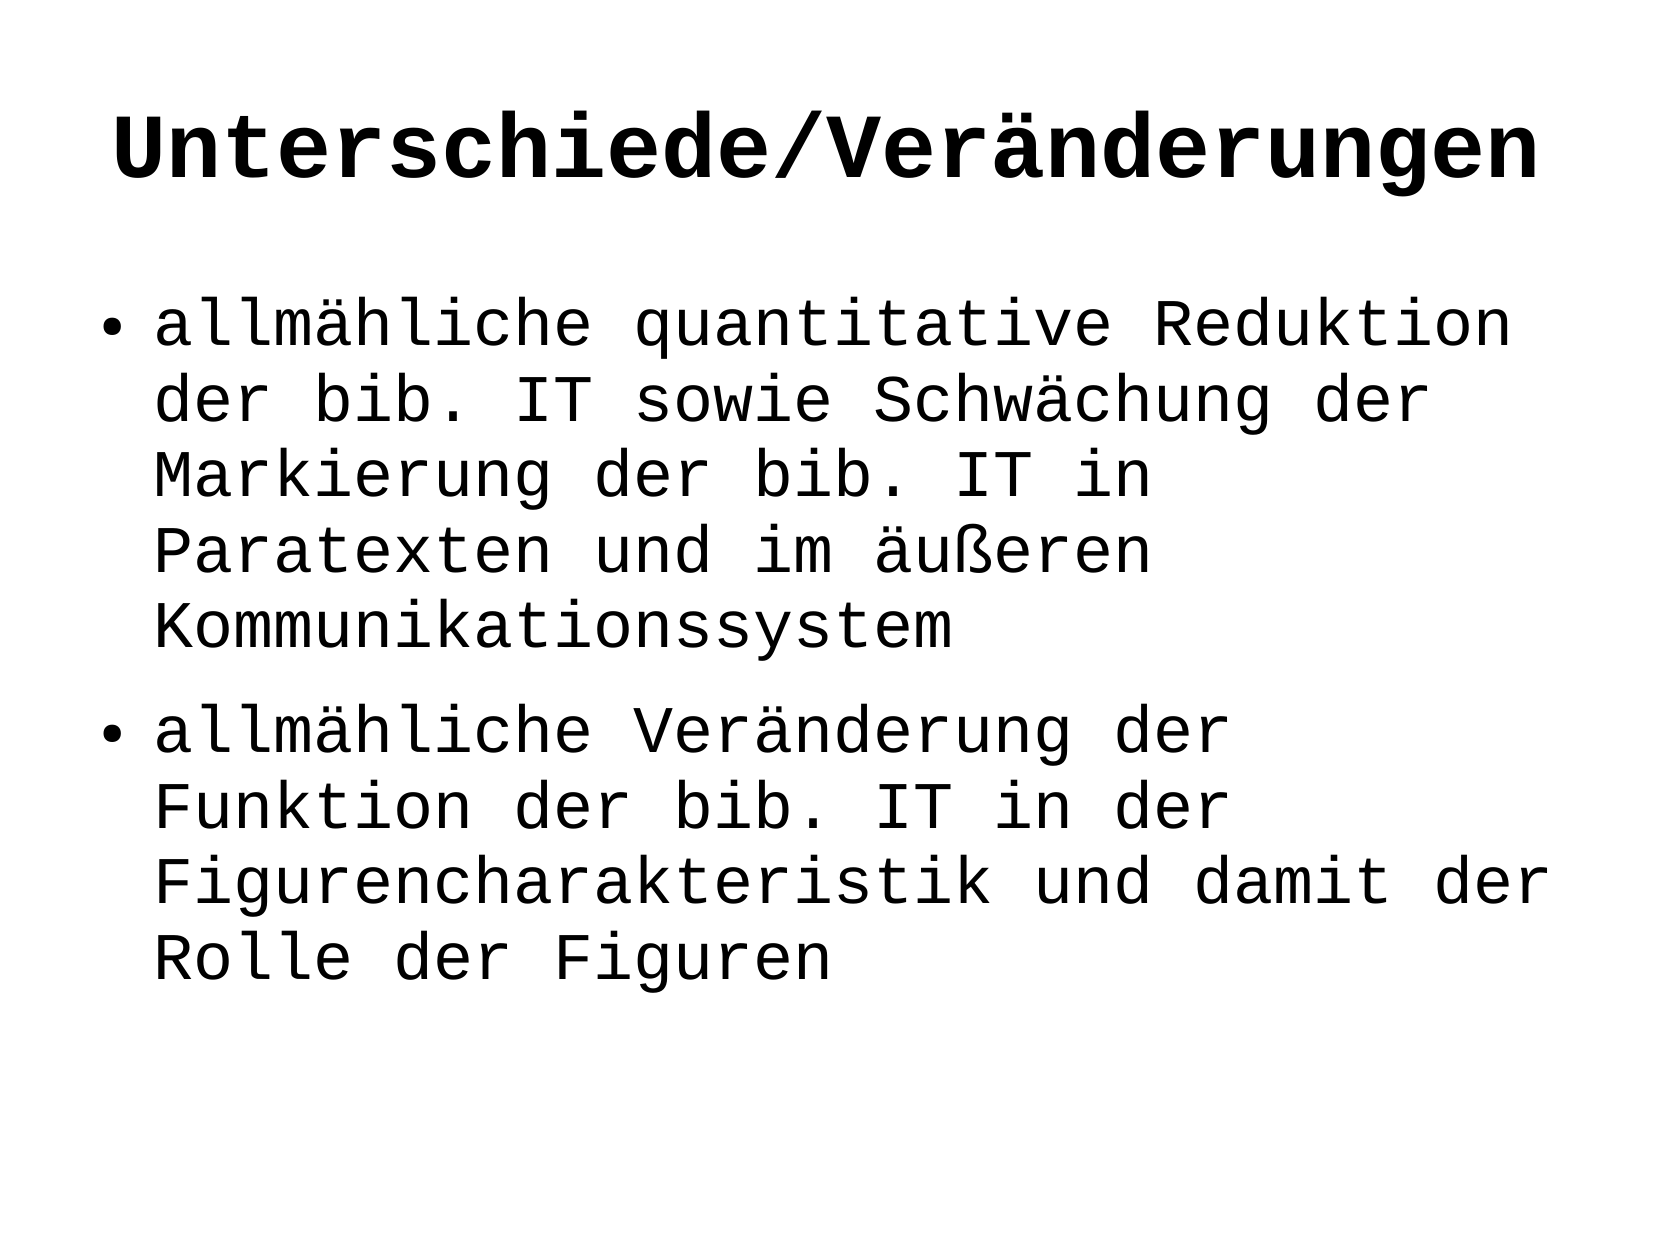

# Unterschiede/Veränderungen
allmähliche quantitative Reduktion der bib. IT sowie Schwächung der Markierung der bib. IT in Paratexten und im äußeren Kommunikationssystem
allmähliche Veränderung der Funktion der bib. IT in der Figurencharakteristik und damit der Rolle der Figuren